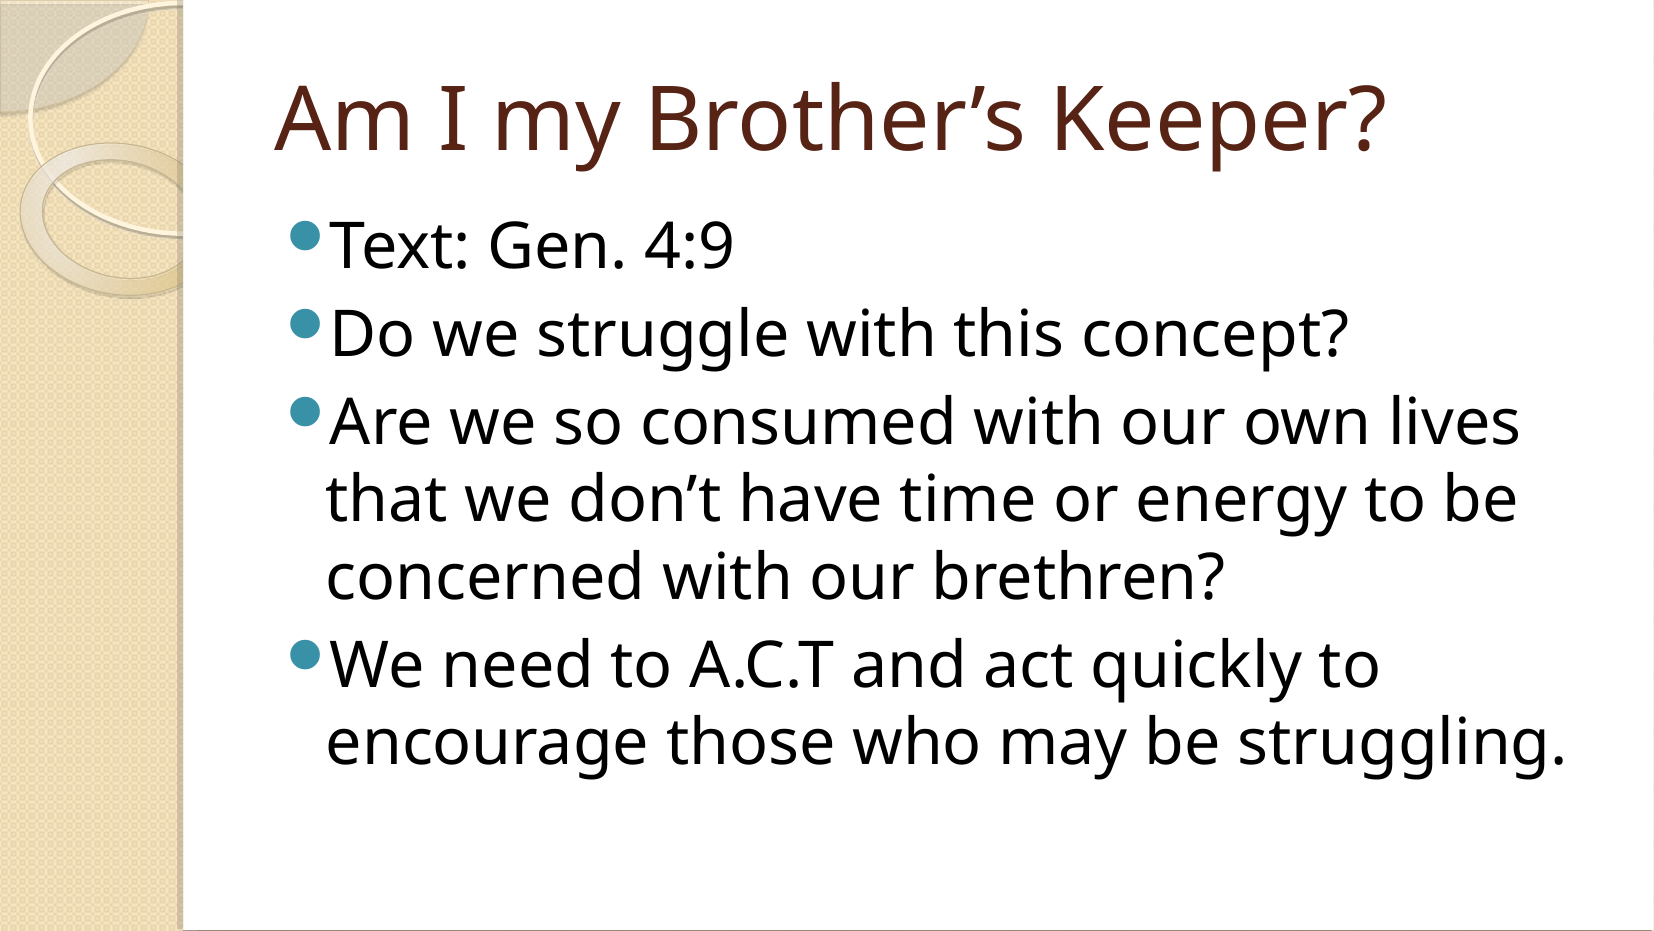

# Am I my Brother’s Keeper?
Text: Gen. 4:9
Do we struggle with this concept?
Are we so consumed with our own lives that we don’t have time or energy to be concerned with our brethren?
We need to A.C.T and act quickly to encourage those who may be struggling.